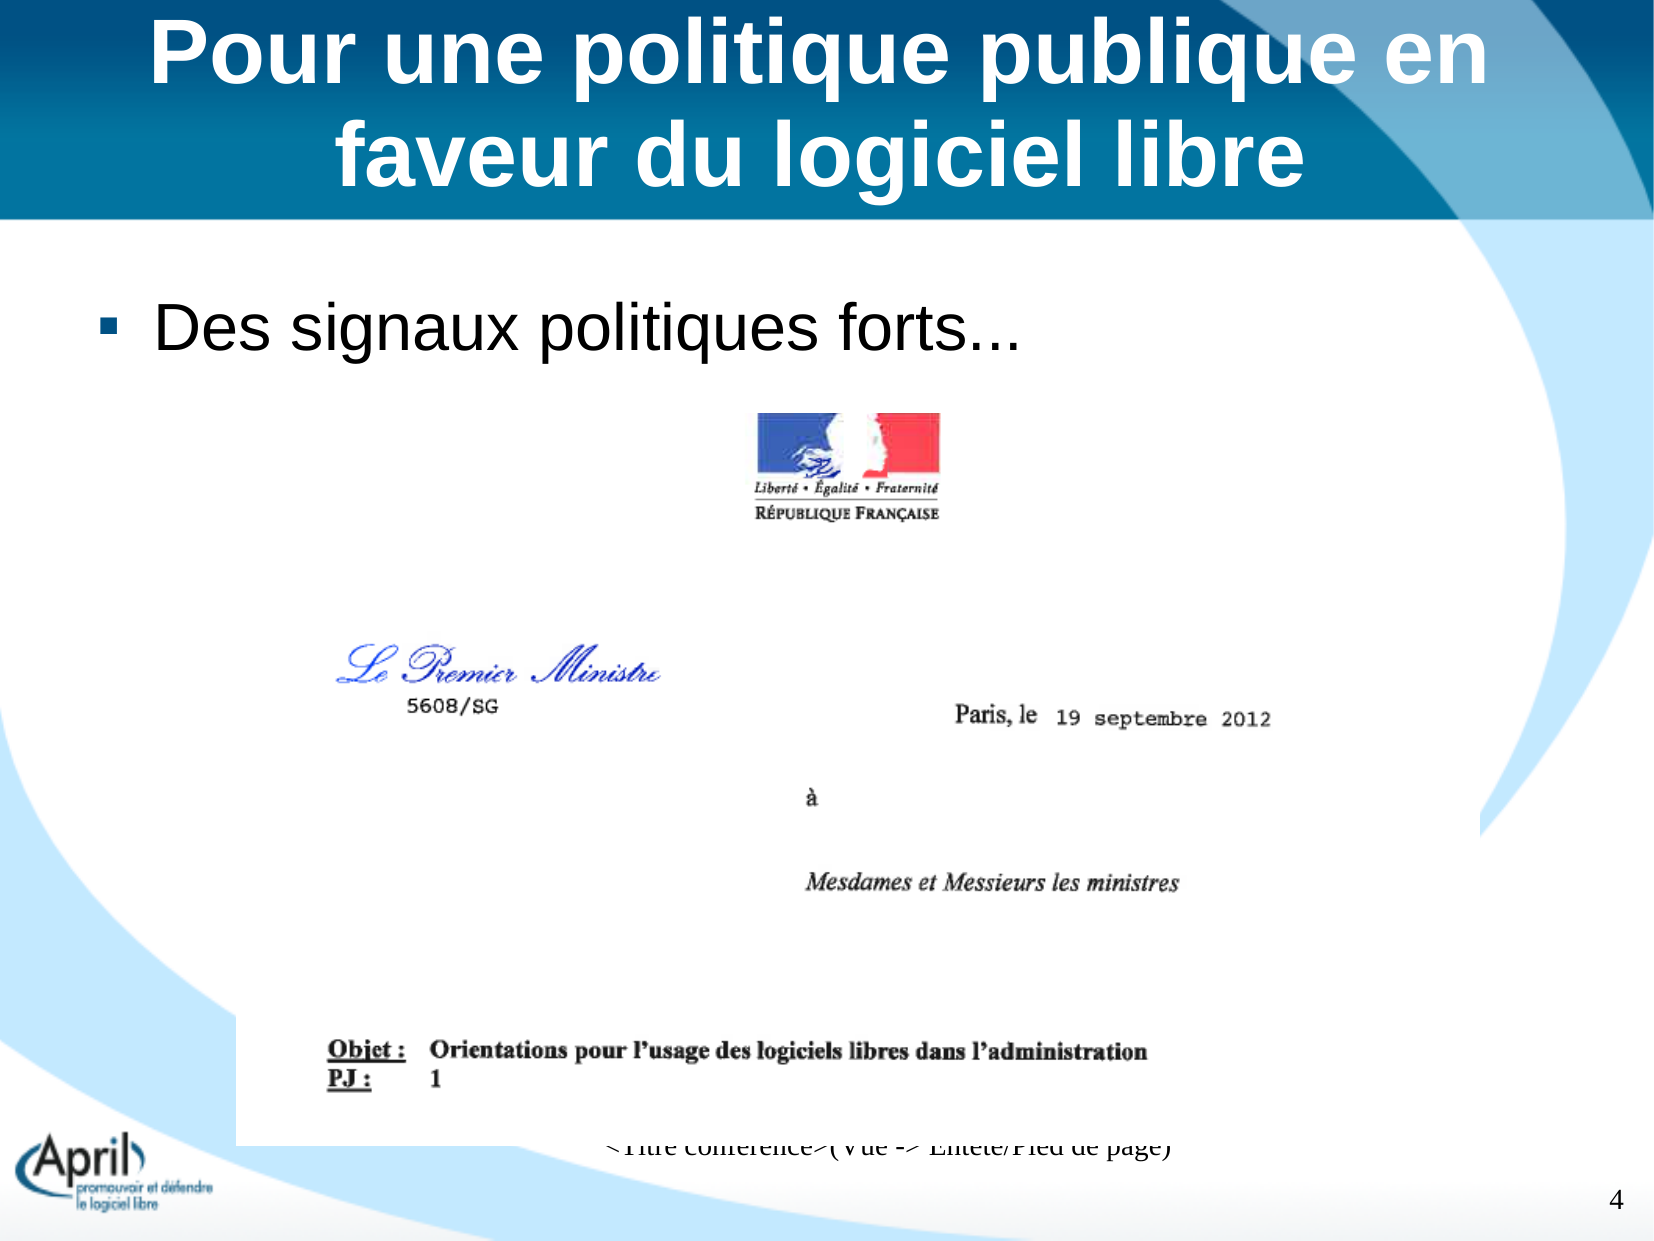

# Pour une politique publique en faveur du logiciel libre
Des signaux politiques forts...
<Titre conférence>(Vue -> Entête/Pied de page)
4